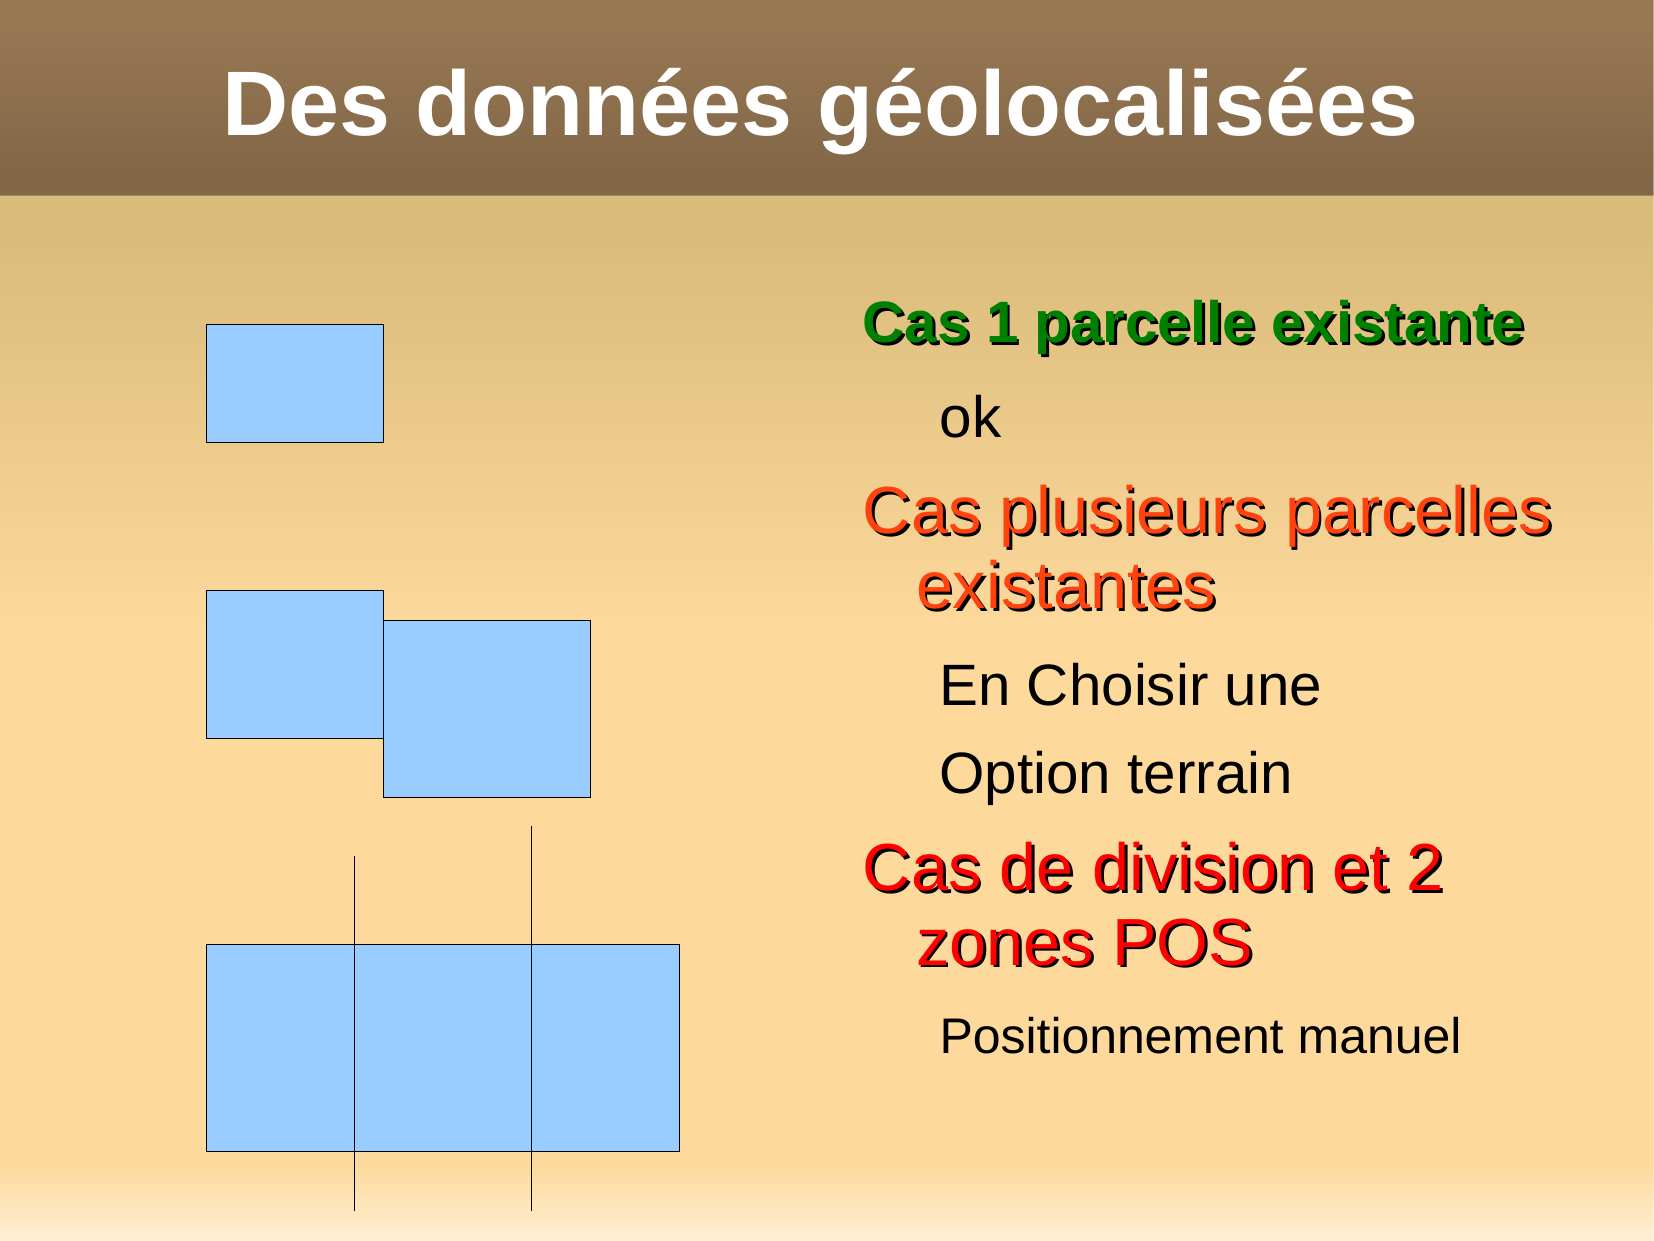

# Des données géolocalisées
Cas 1 parcelle existante
ok
Cas plusieurs parcelles existantes
En Choisir une
Option terrain
Cas de division et 2 zones POS
Positionnement manuel